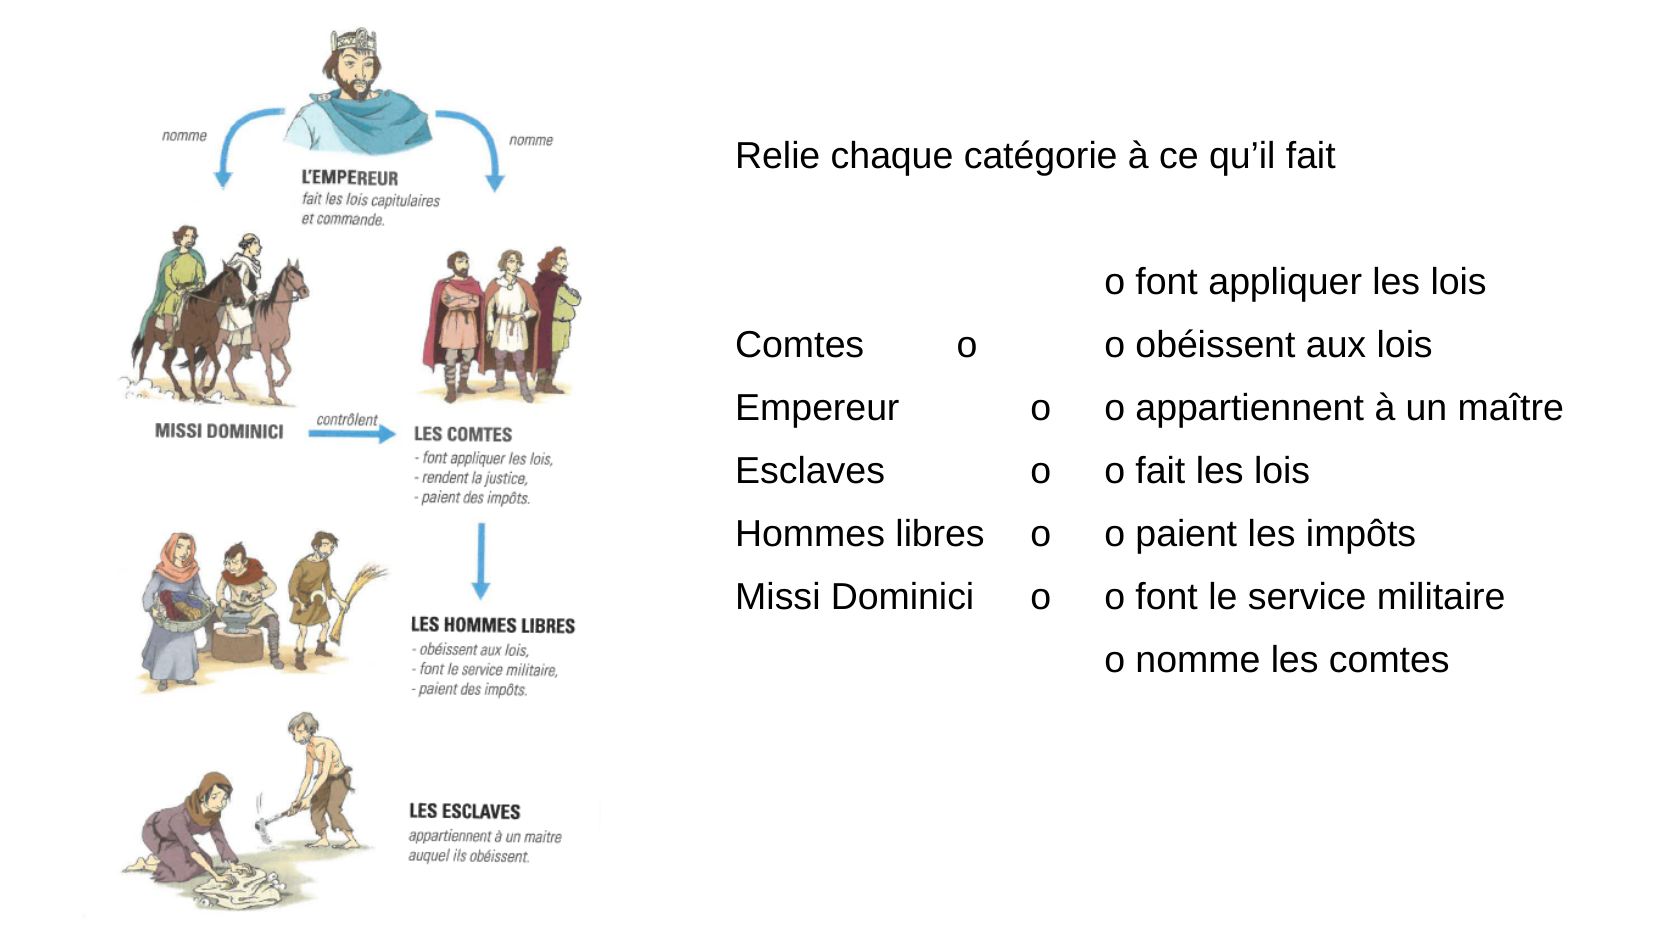

Relie chaque catégorie à ce qu’il fait
					o font appliquer les lois
Comtes		o		o obéissent aux lois
Empereur 		o	o appartiennent à un maître
Esclaves		o	o fait les lois
Hommes libres	o	o paient les impôts
Missi Dominici	o	o font le service militaire
					o nomme les comtes